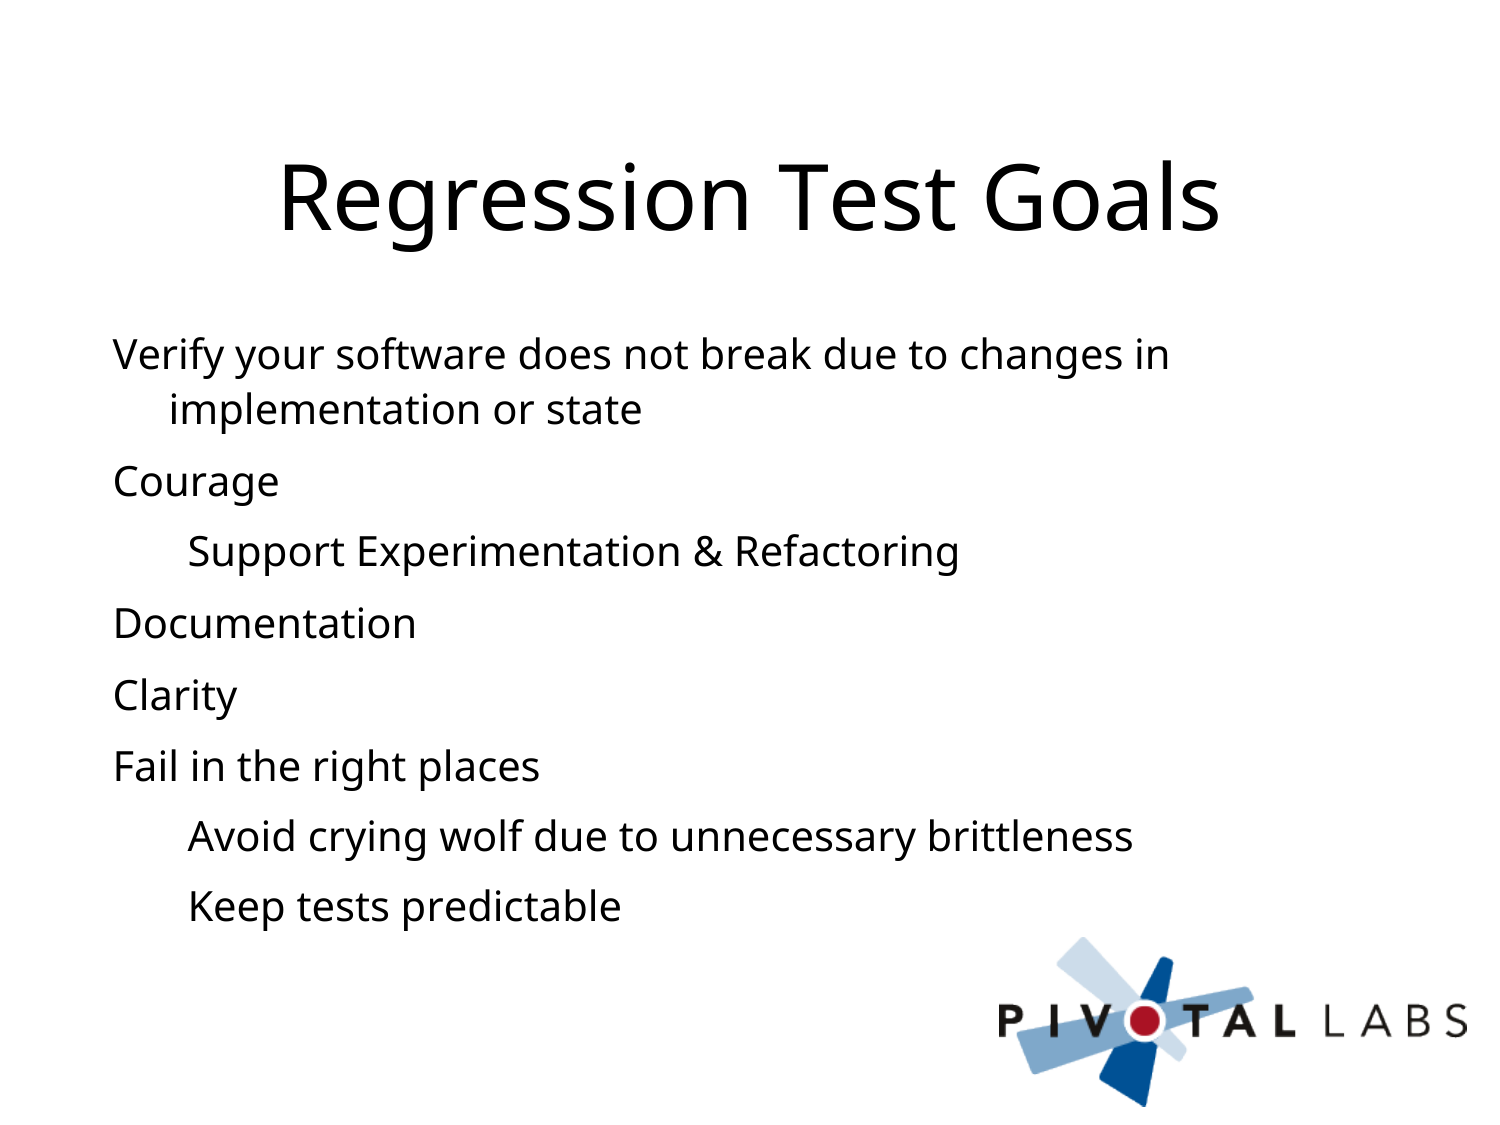

# Regression Test Goals
Verify your software does not break due to changes in implementation or state
Courage
Support Experimentation & Refactoring
Documentation
Clarity
Fail in the right places
Avoid crying wolf due to unnecessary brittleness
Keep tests predictable